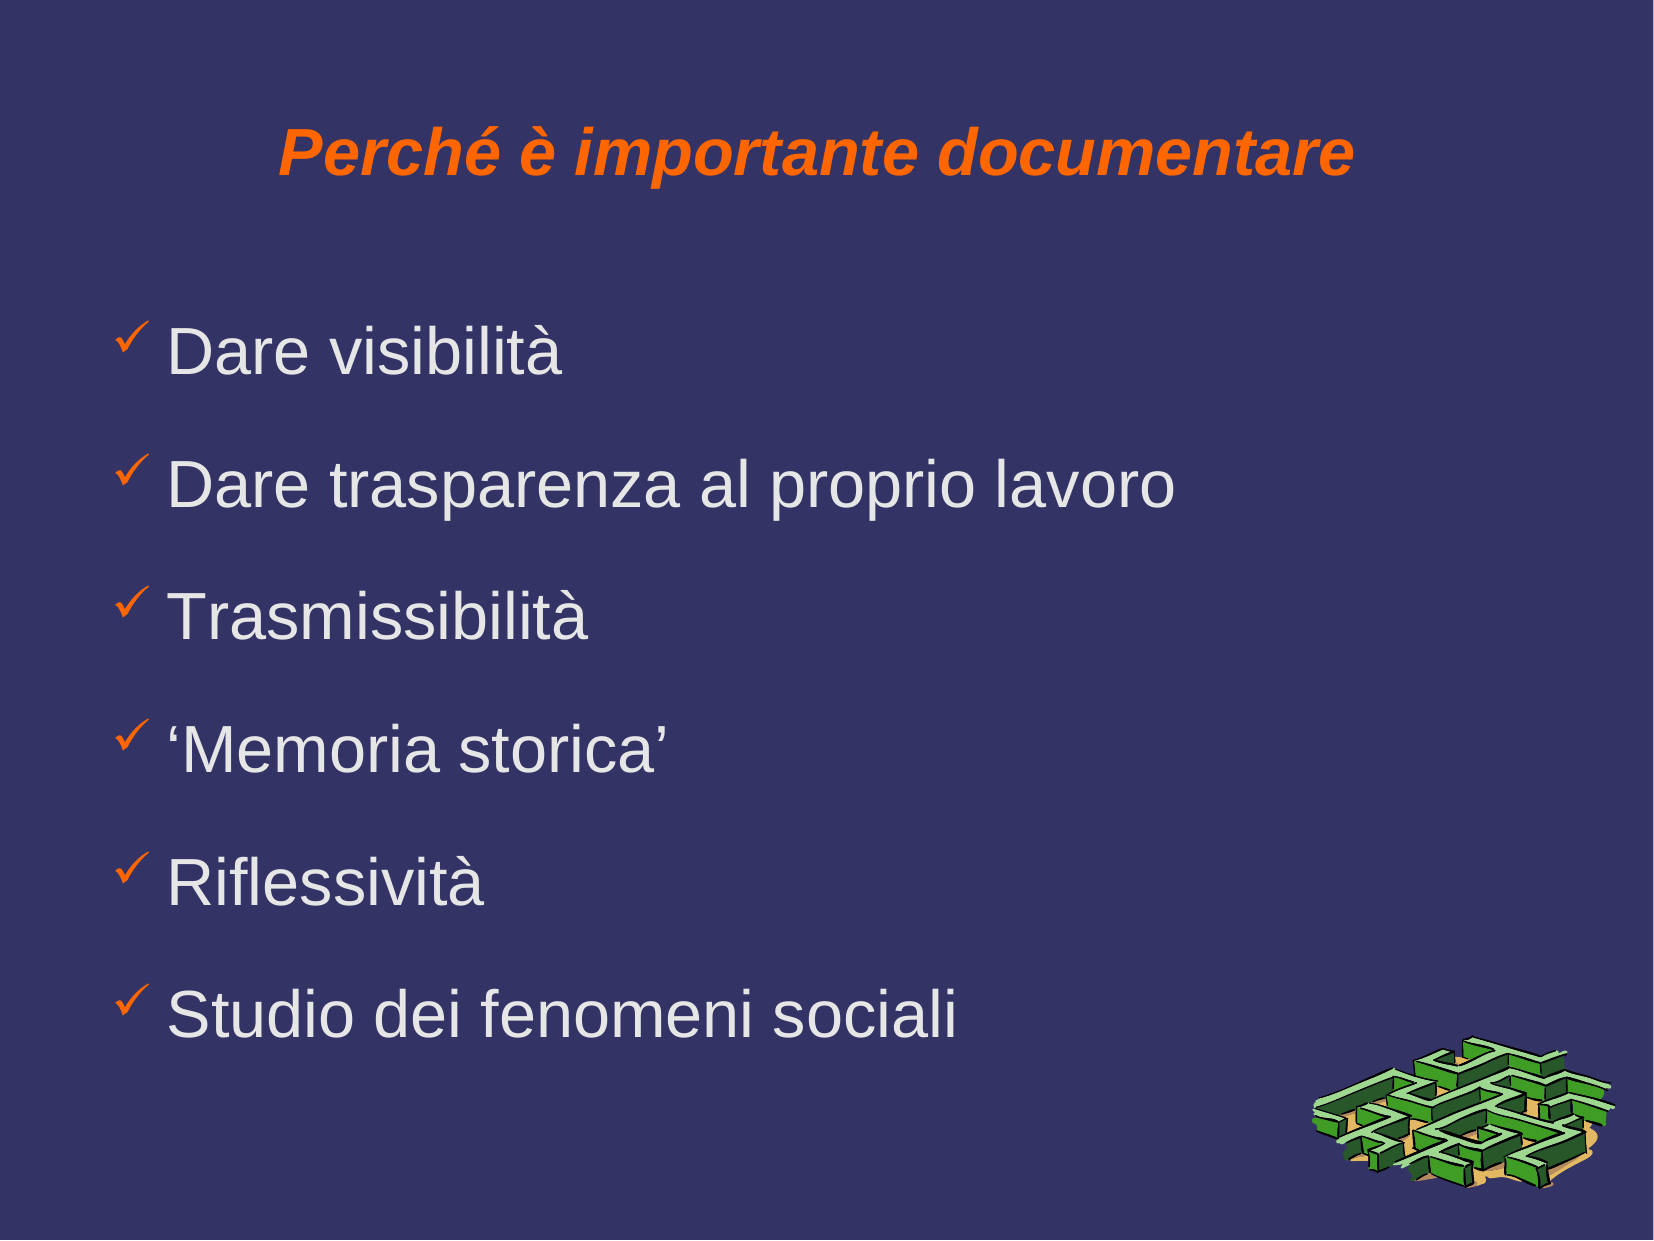

Perché è importante documentare
Dare visibilità
Dare trasparenza al proprio lavoro
Trasmissibilità
‘Memoria storica’
Riflessività
Studio dei fenomeni sociali